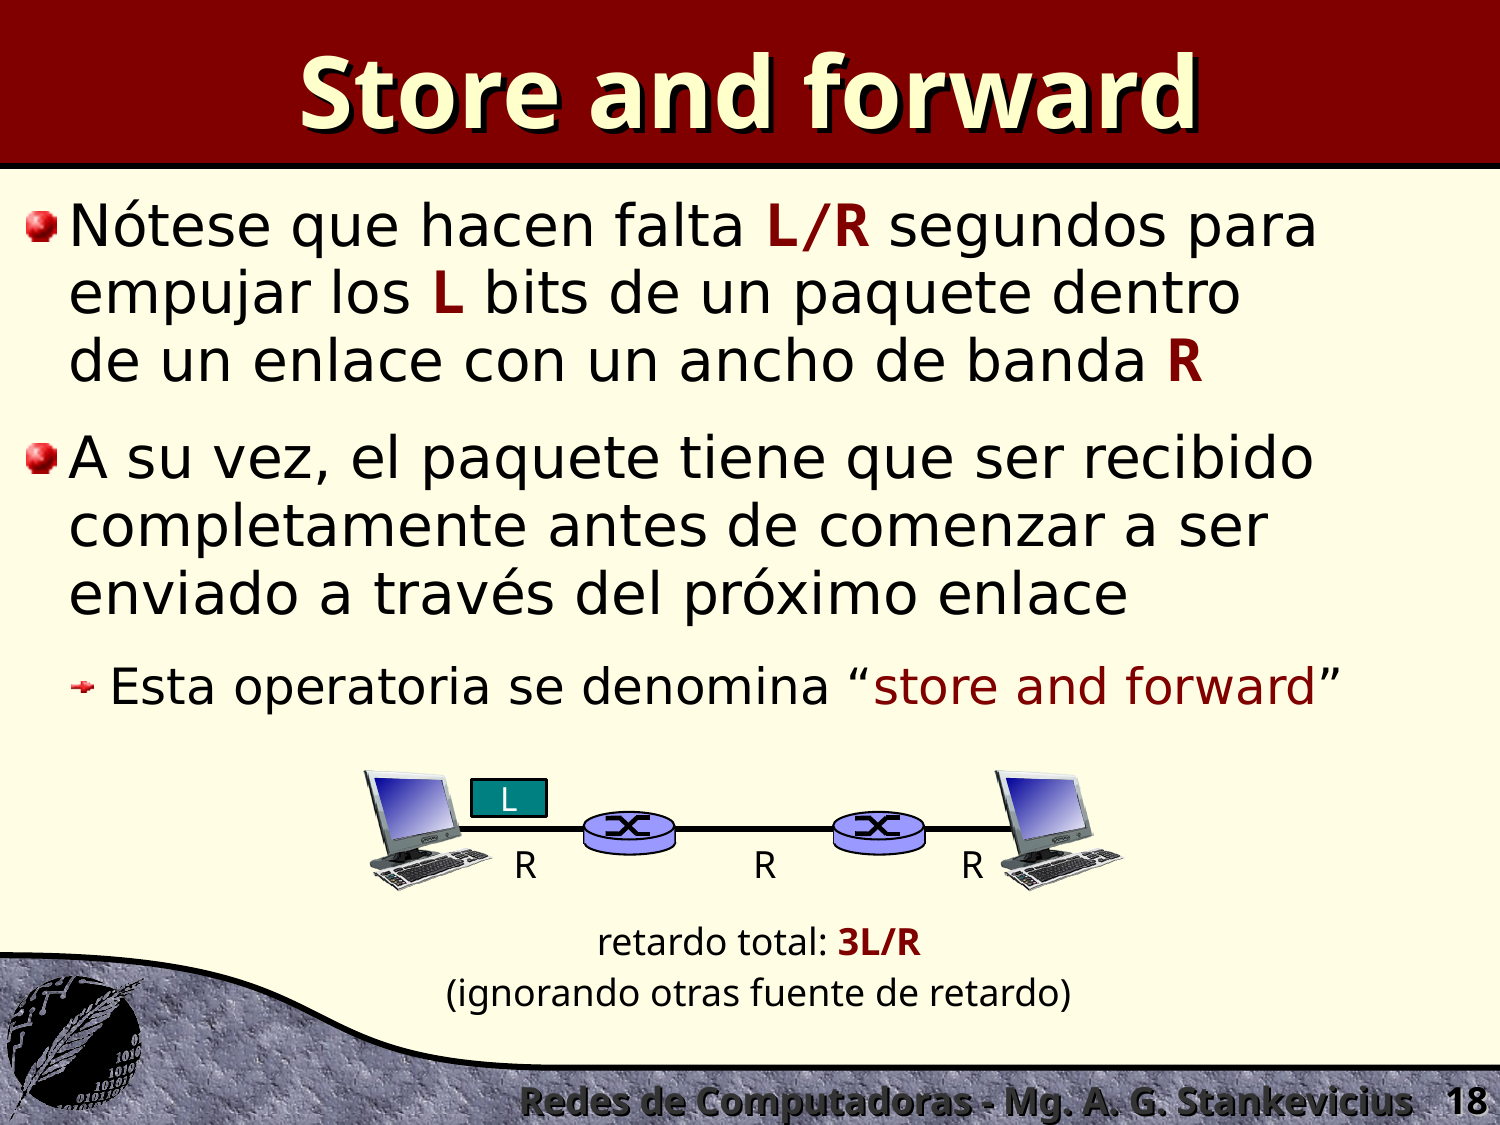

# Store and forward
Nótese que hacen falta L/R segundos para empujar los L bits de un paquete dentro
de un enlace con un ancho de banda R
A su vez, el paquete tiene que ser recibido completamente antes de comenzar a ser enviado a través del próximo enlace
Esta operatoria se denomina “store and forward”
L
R
R
R
retardo total: 3L/R
(ignorando otras fuente de retardo)
18